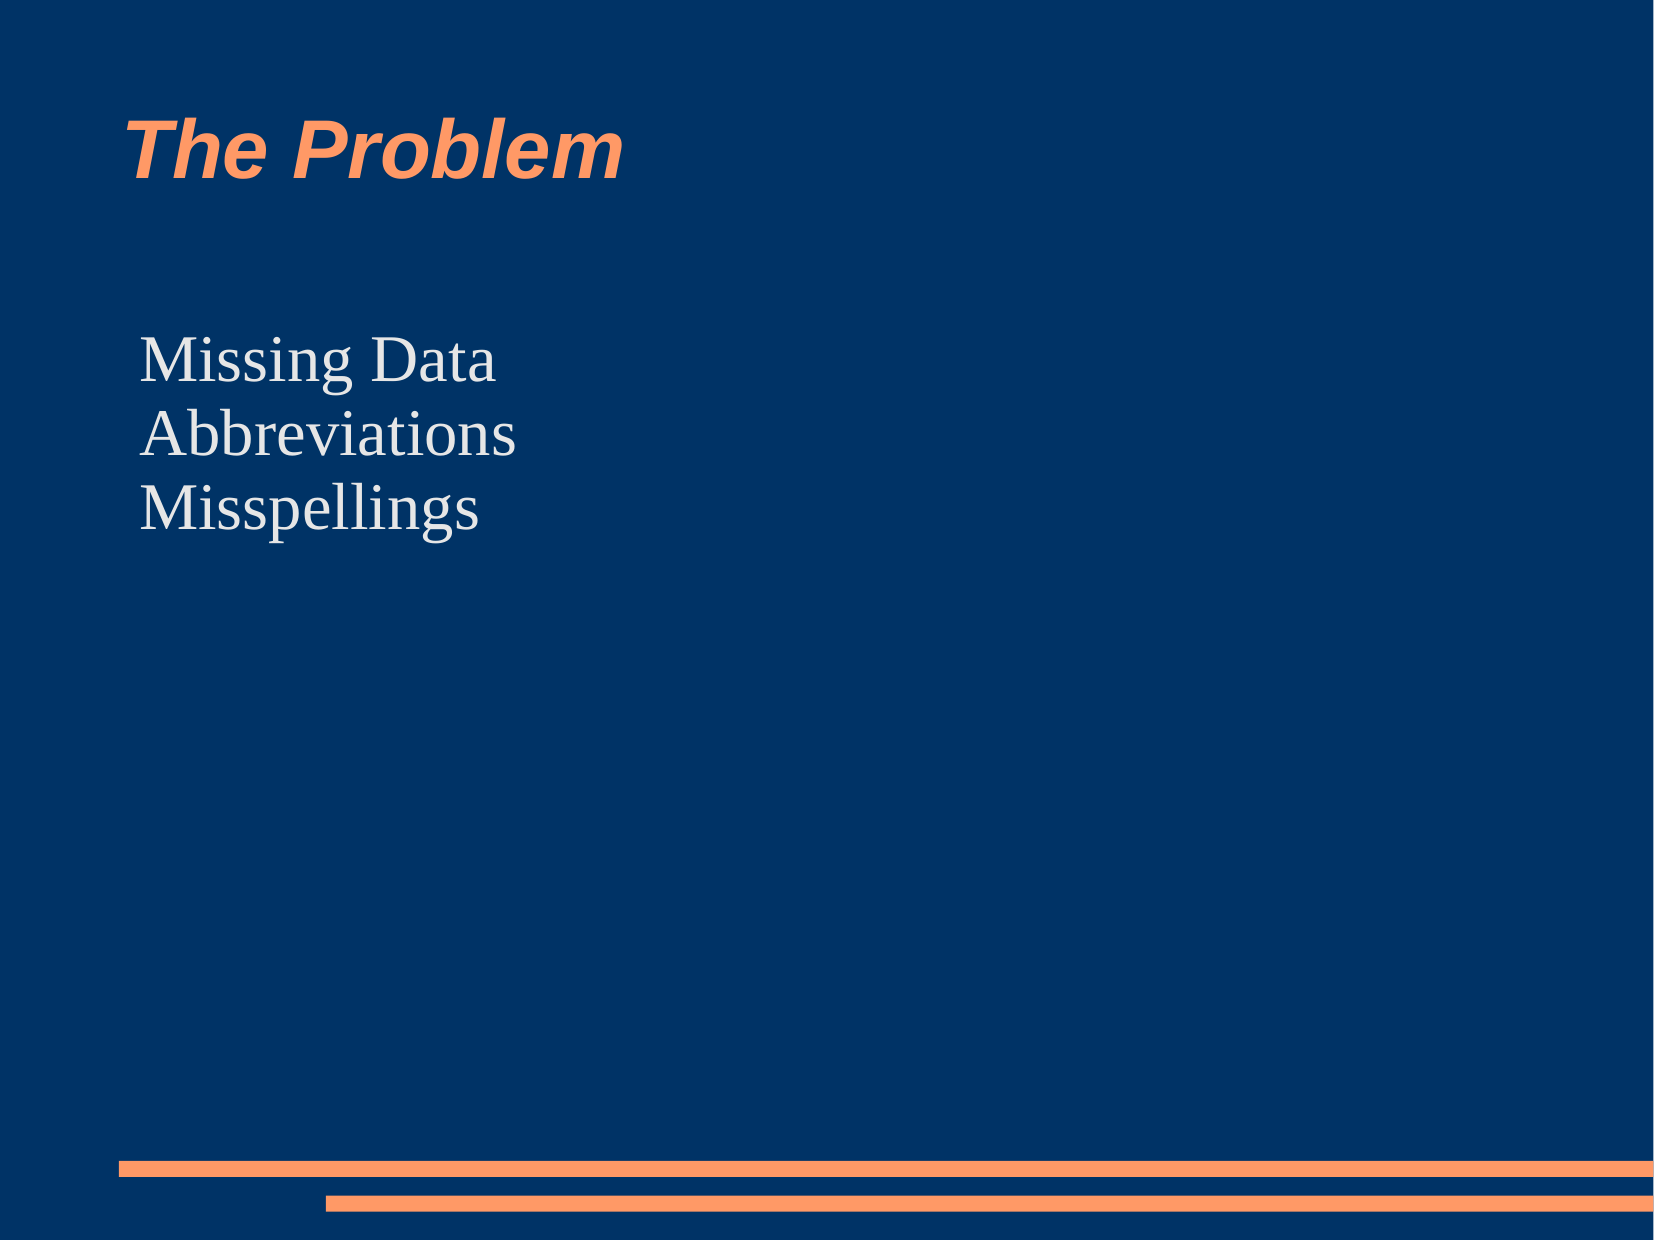

# The Problem
Missing Data
Abbreviations
Misspellings